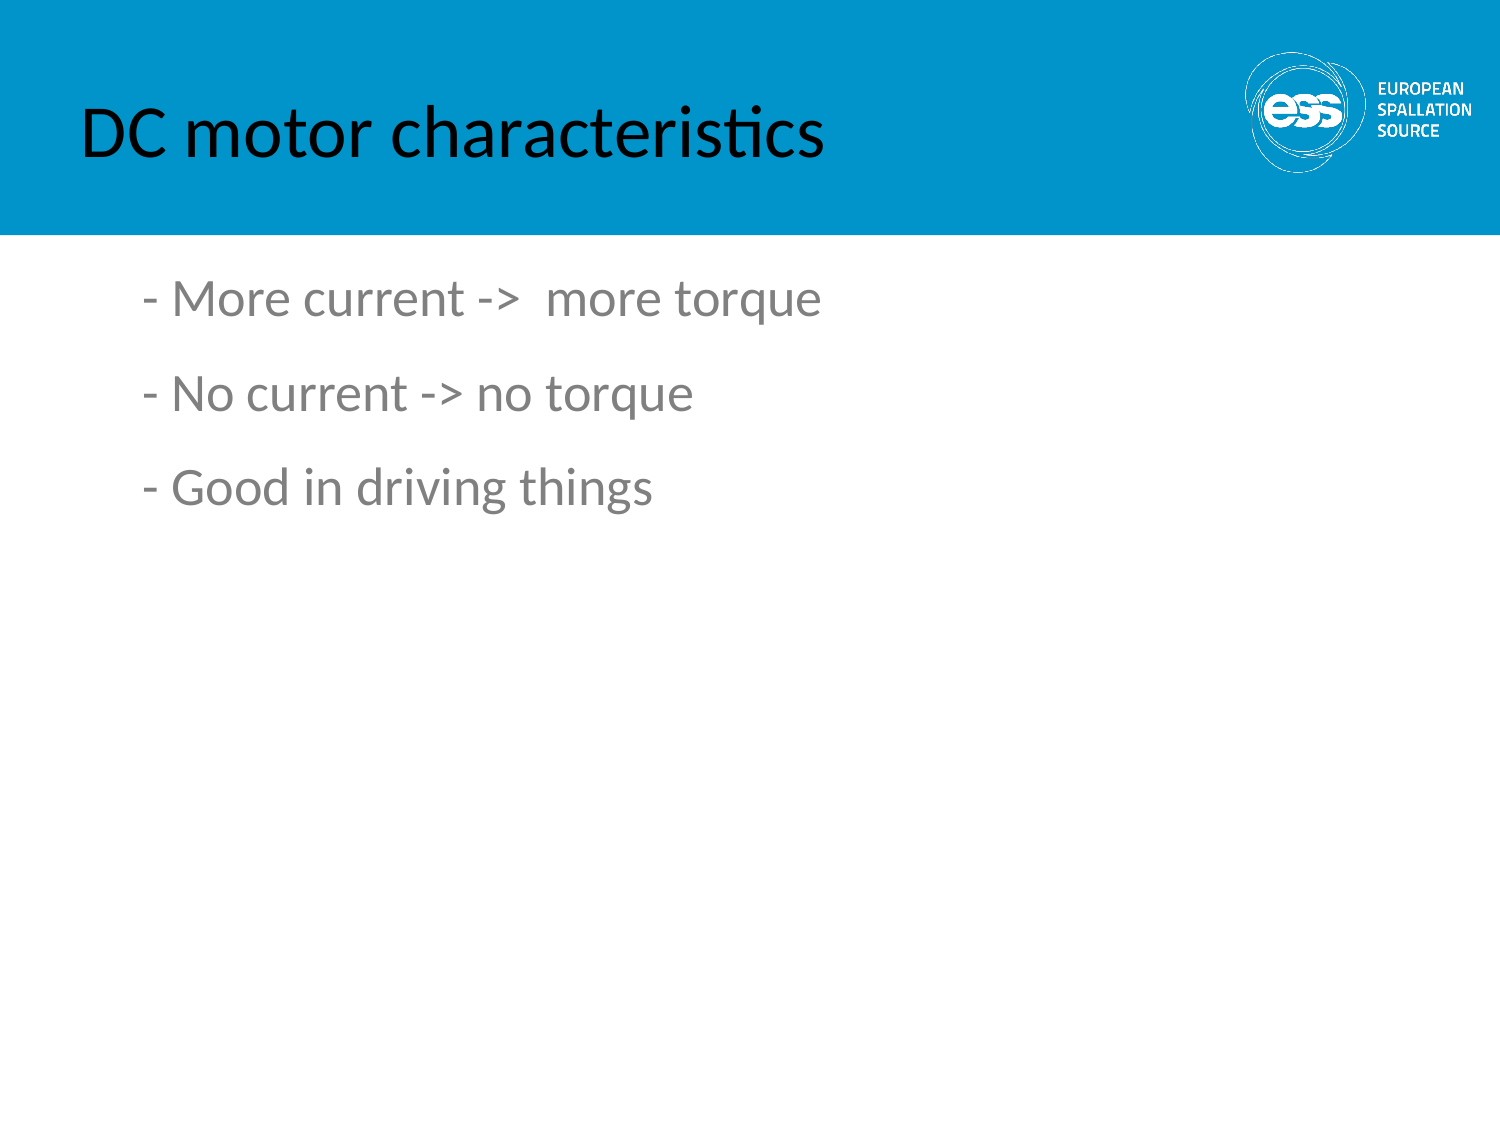

# DC motor characteristics
 - More current -> more torque
 - No current -> no torque
 - Good in driving things